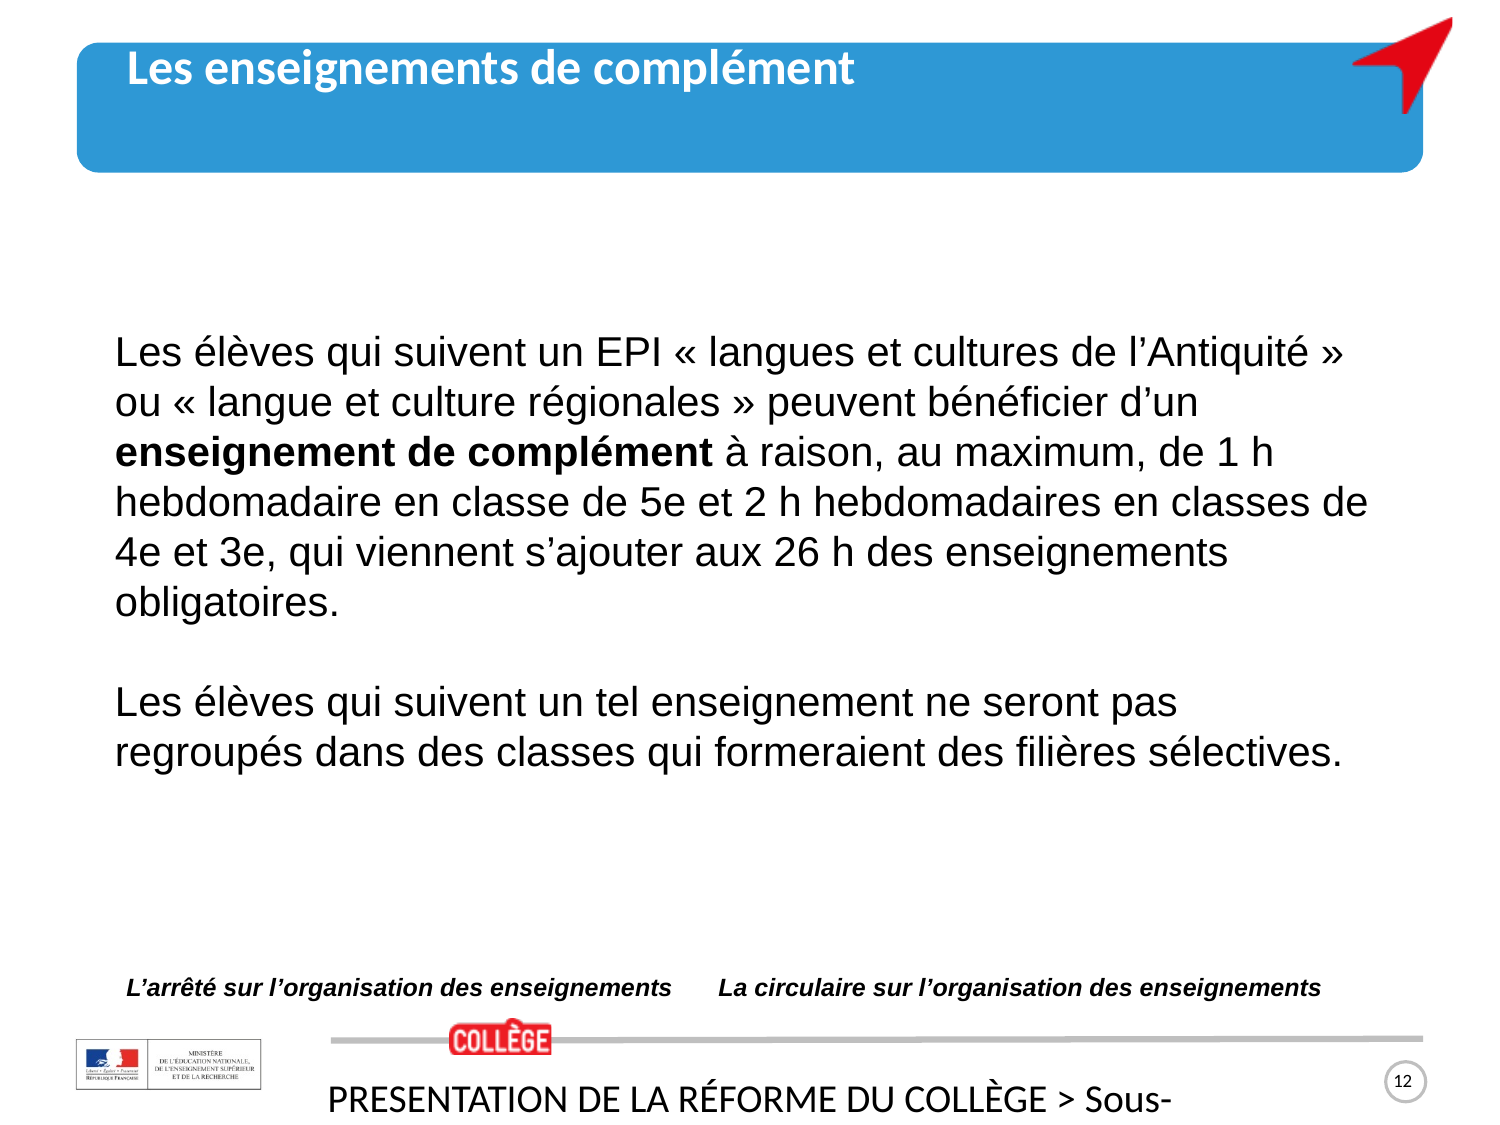

# Les enseignements de complément
Les élèves qui suivent un EPI « langues et cultures de l’Antiquité » ou « langue et culture régionales » peuvent bénéficier d’un enseignement de complément à raison, au maximum, de 1 h hebdomadaire en classe de 5e et 2 h hebdomadaires en classes de 4e et 3e, qui viennent s’ajouter aux 26 h des enseignements obligatoires.
Les élèves qui suivent un tel enseignement ne seront pas regroupés dans des classes qui formeraient des filières sélectives.
L’arrêté sur l’organisation des enseignements
La circulaire sur l’organisation des enseignements